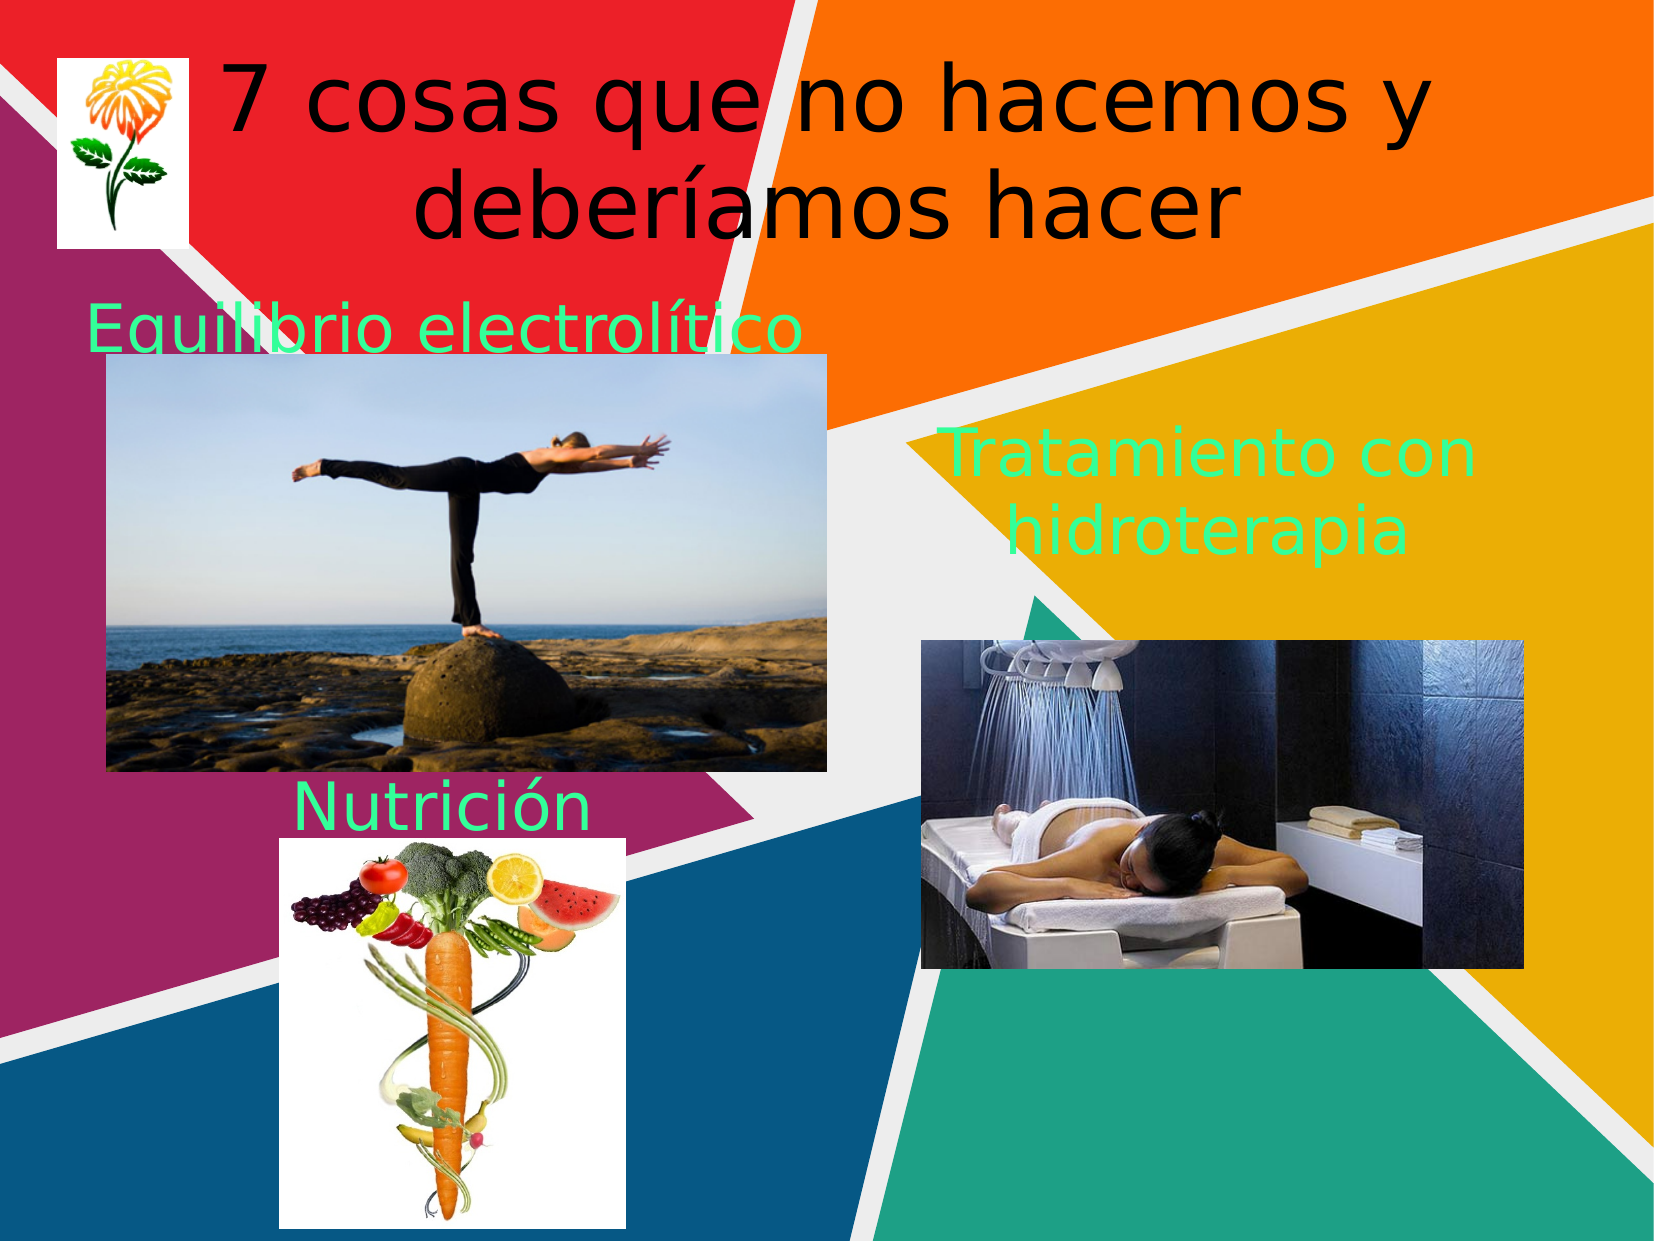

# 7 cosas que no hacemos y deberíamos hacer
Equilibrio electrolítico
Tratamiento con hidroterapia
Nutrición